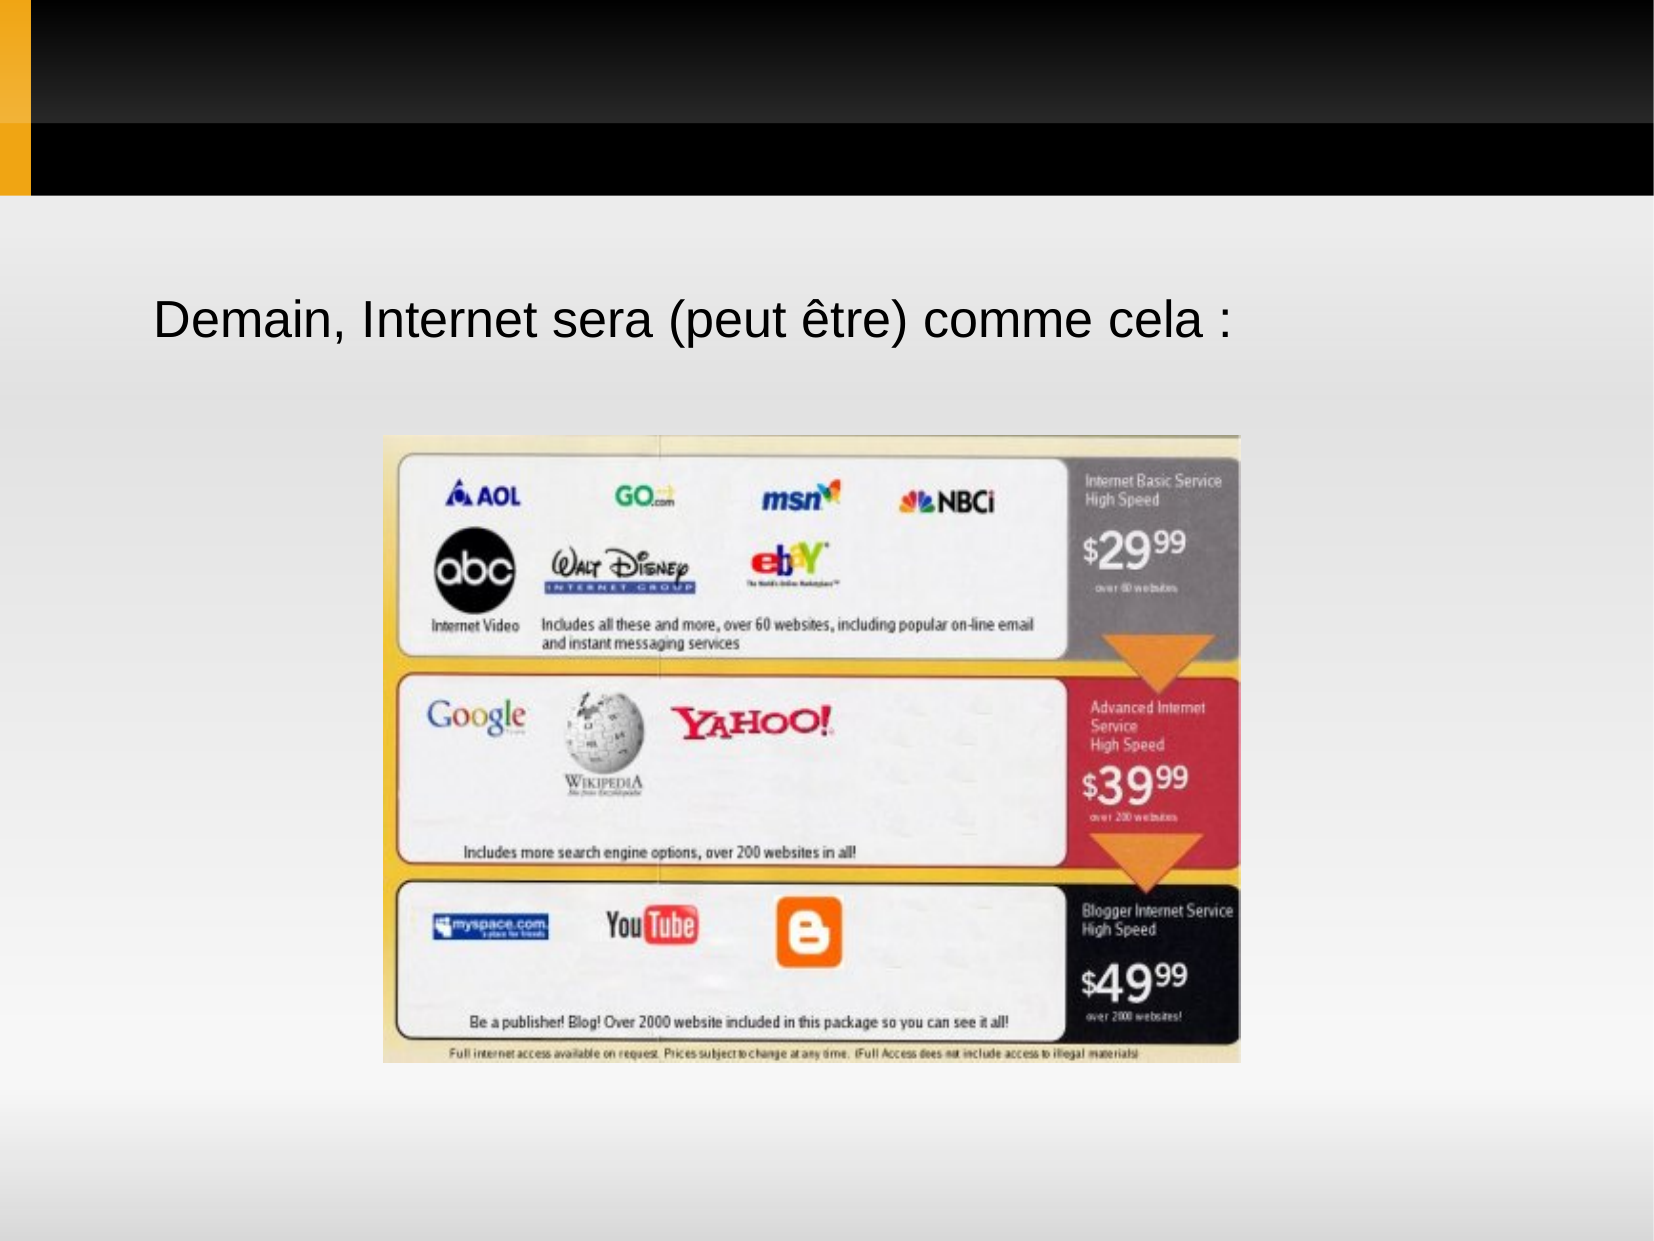

#
Demain, Internet sera (peut être) comme cela :